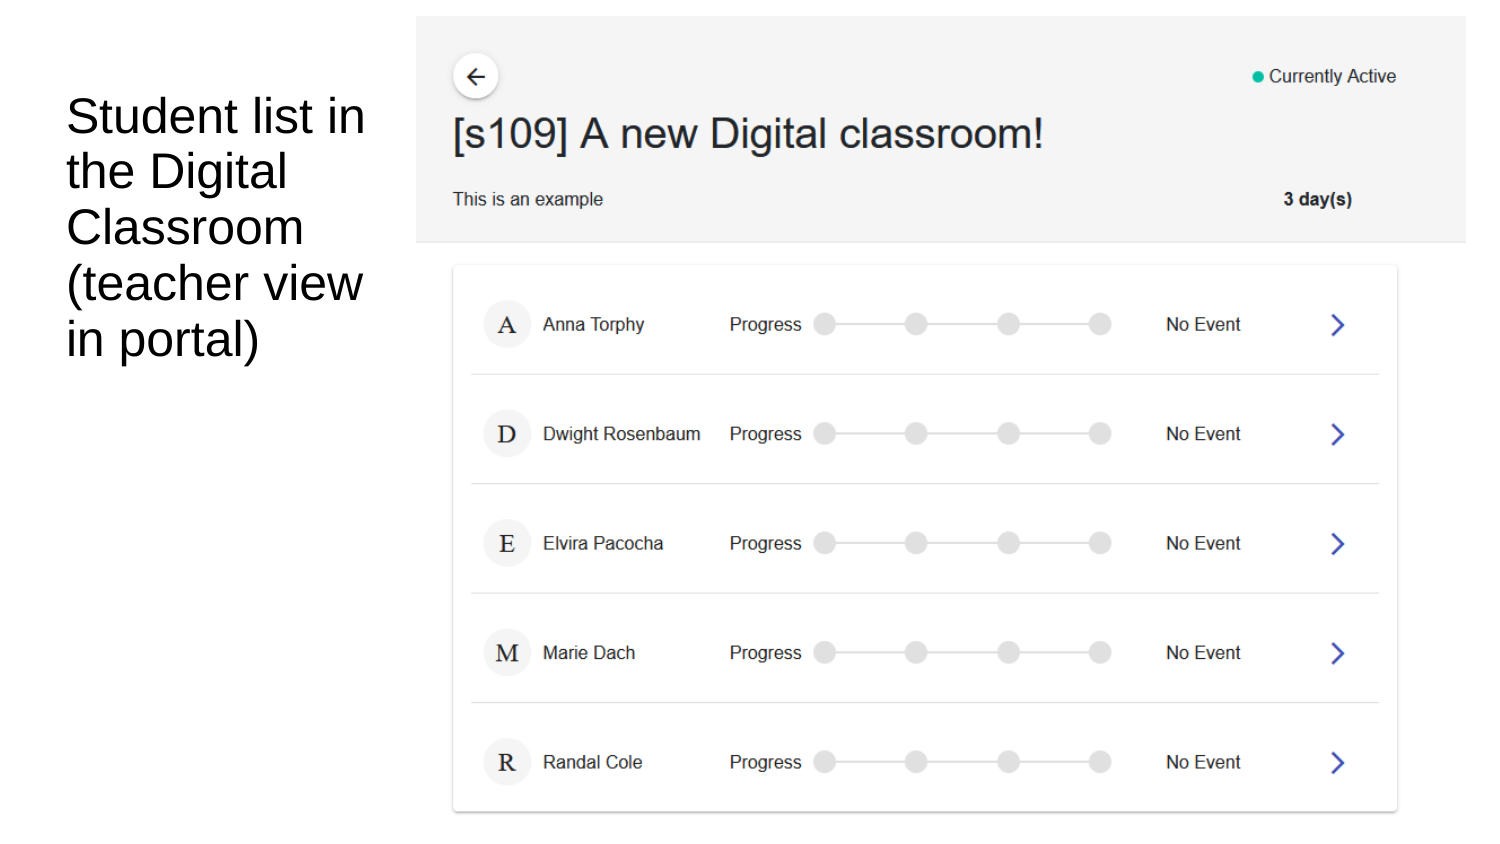

# Student list in the Digital Classroom (teacher view in portal)